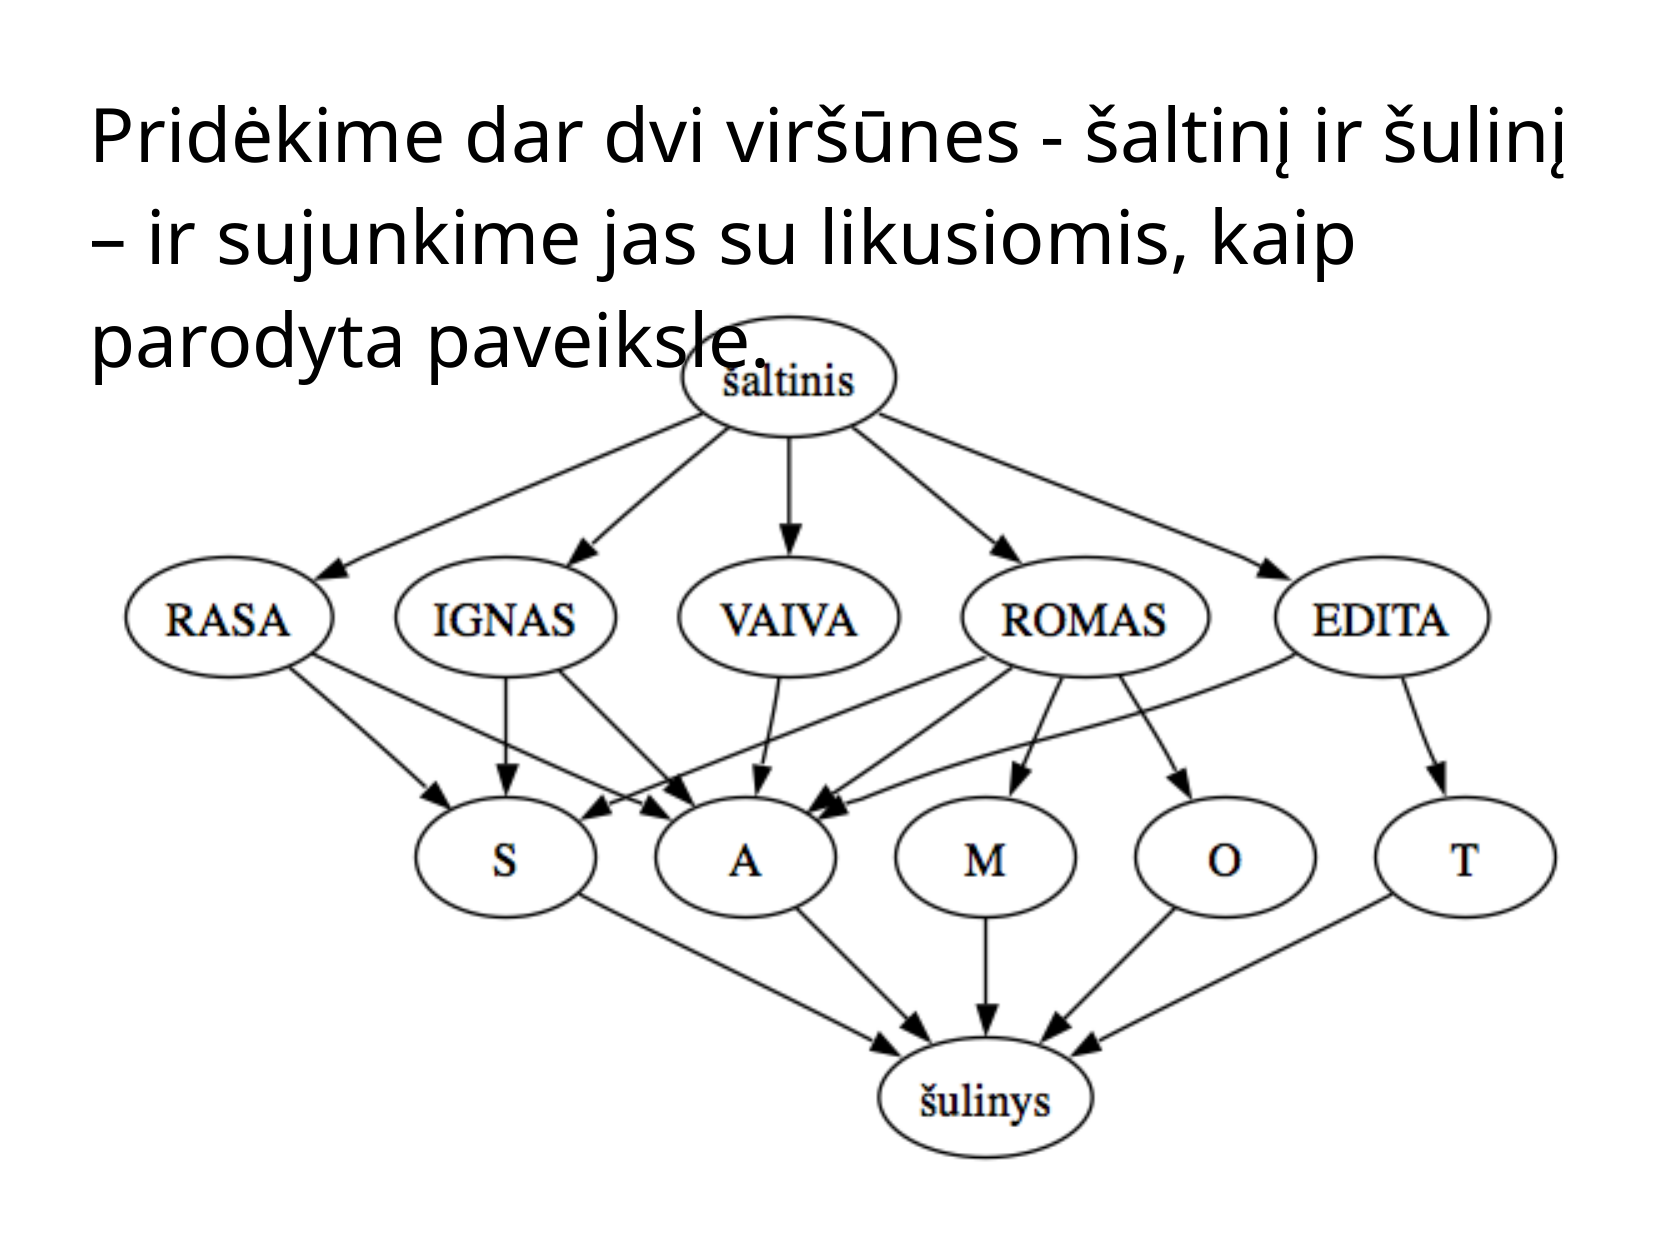

Pridėkime dar dvi viršūnes - šaltinį ir šulinį – ir sujunkime jas su likusiomis, kaip parodyta paveiksle.